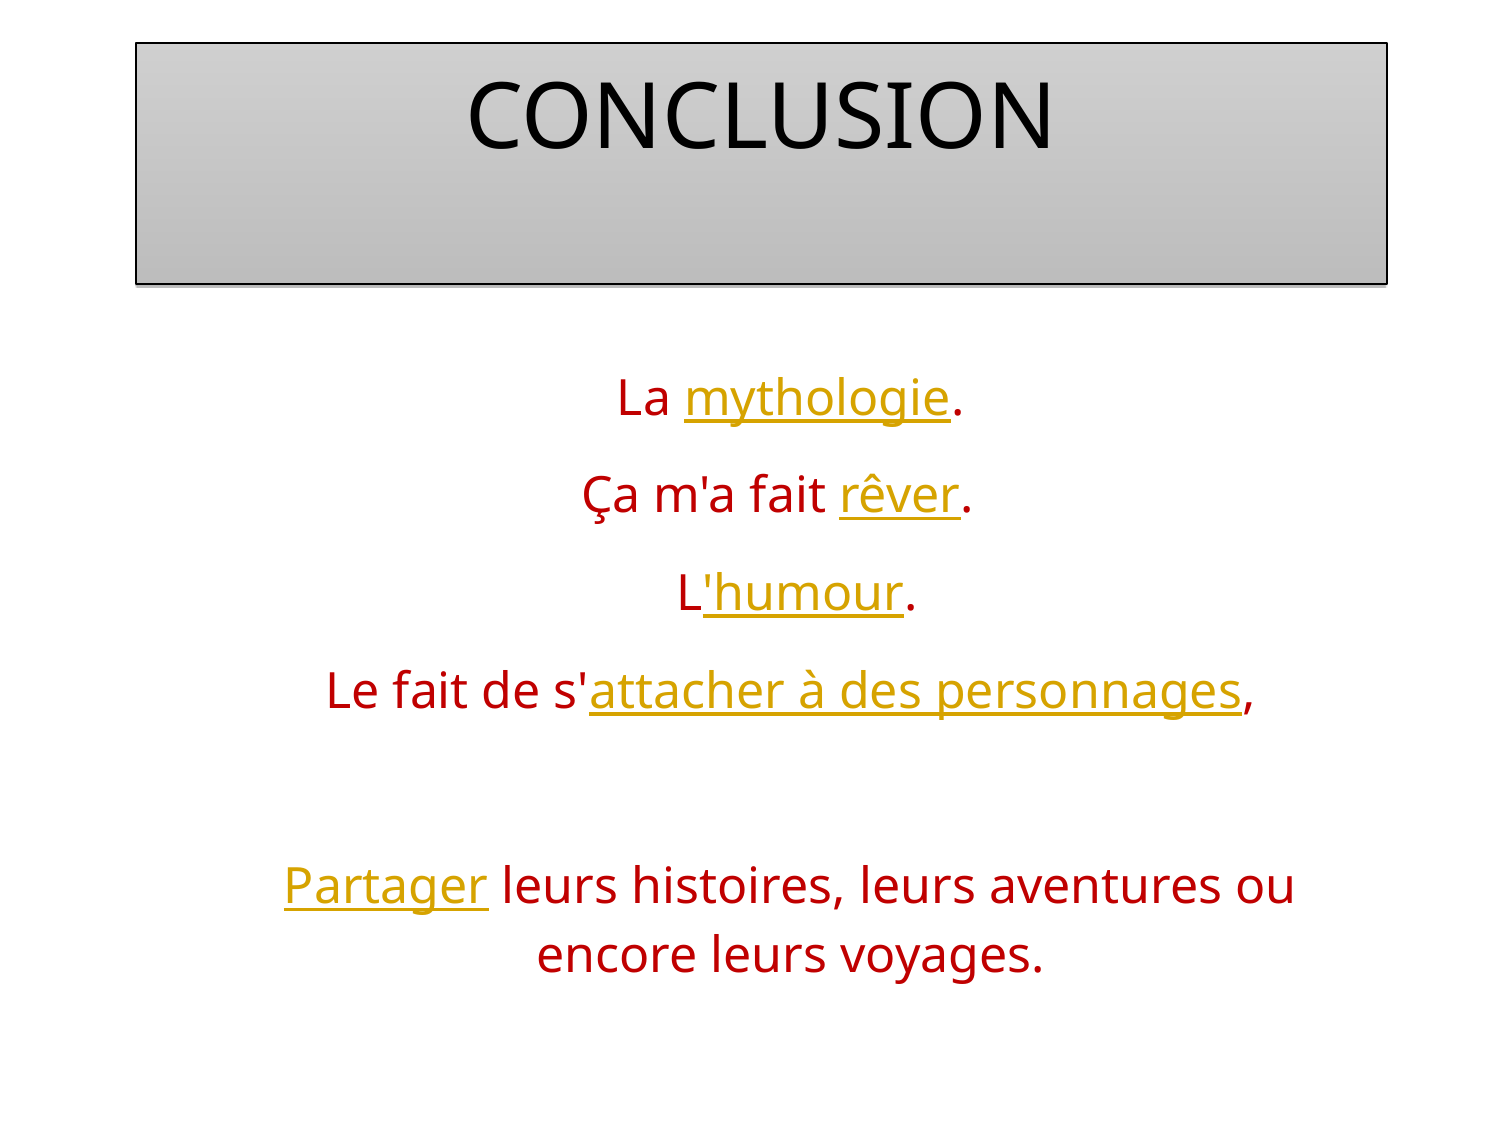

# CONCLUSION
La mythologie.
Ça m'a fait rêver.
 L'humour.
Le fait de s'attacher à des personnages,
Partager leurs histoires, leurs aventures ou encore leurs voyages.